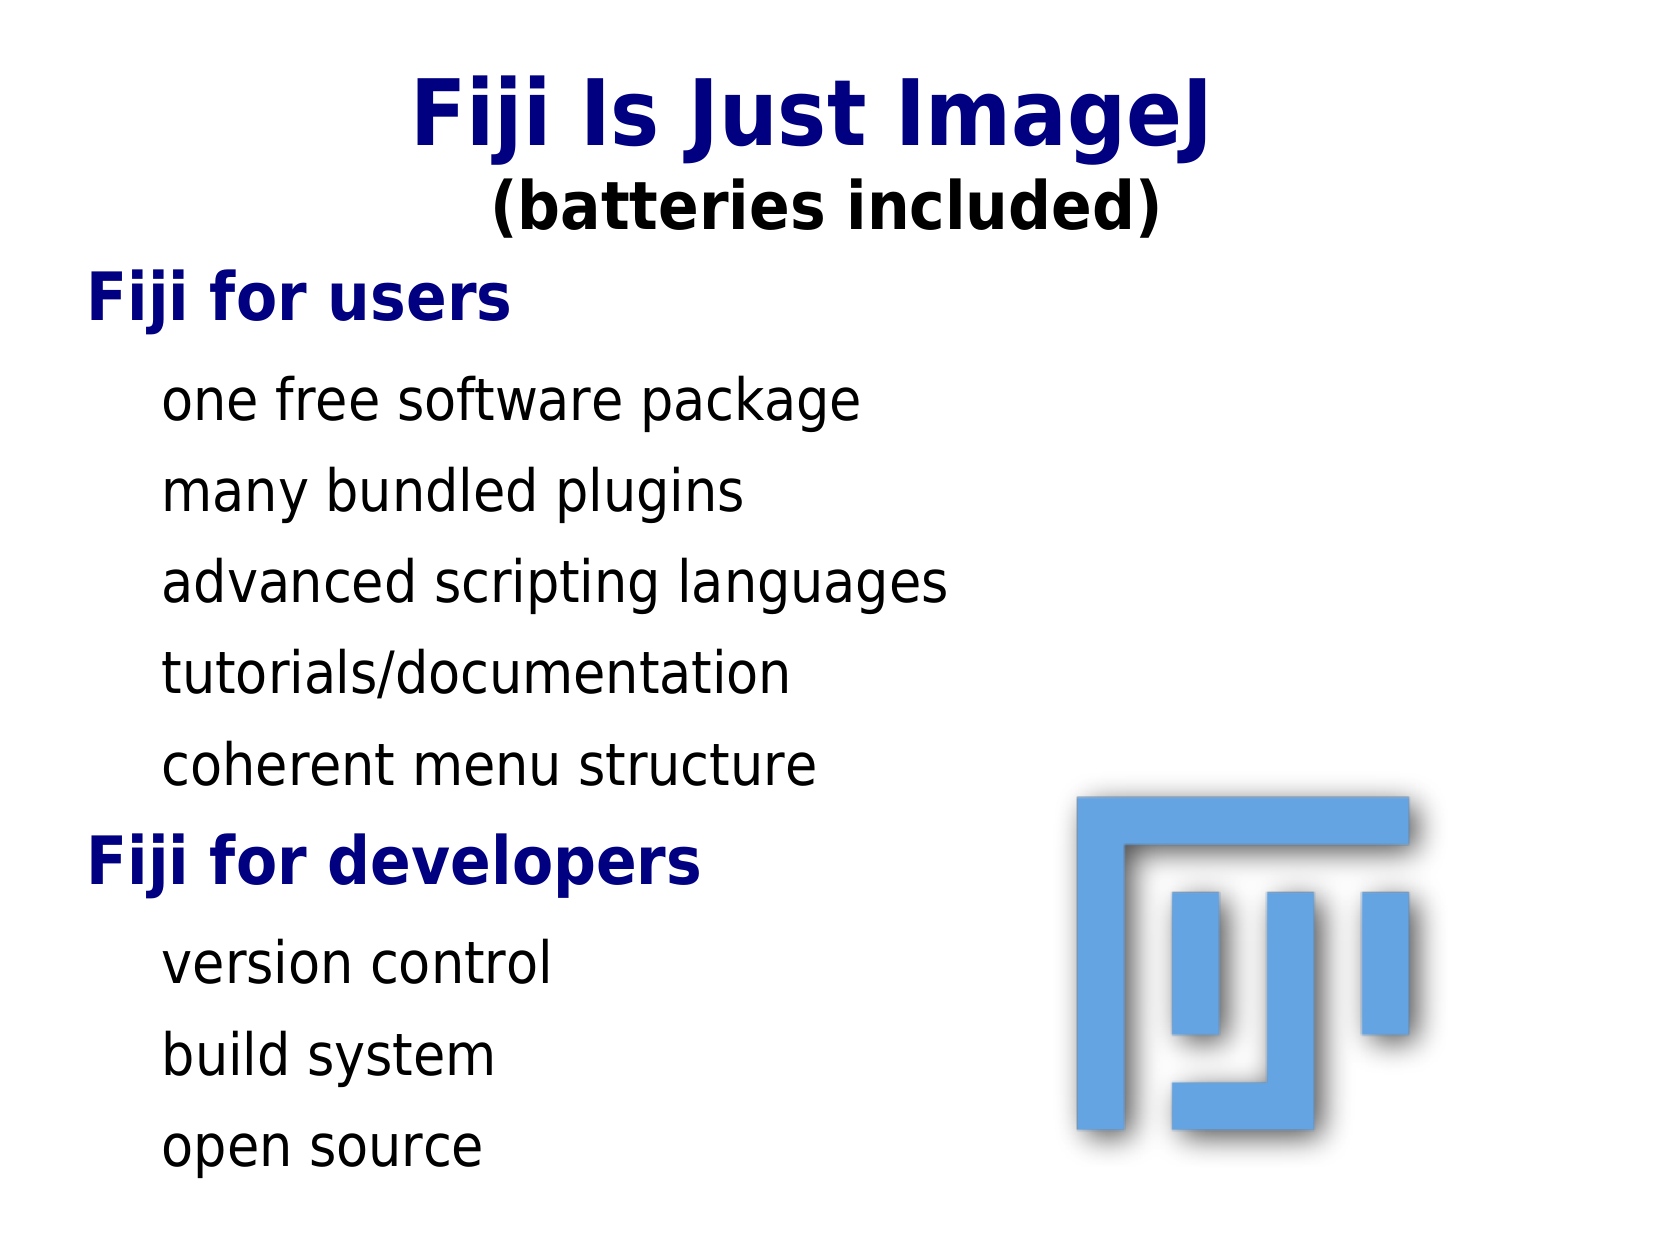

# Fiji Is Just ImageJ (batteries included)
Fiji for users
 	one free software package
 	many bundled plugins
 	advanced scripting languages
 	tutorials/documentation
 	coherent menu structure
Fiji for developers
 	version control
 	build system
 	open source